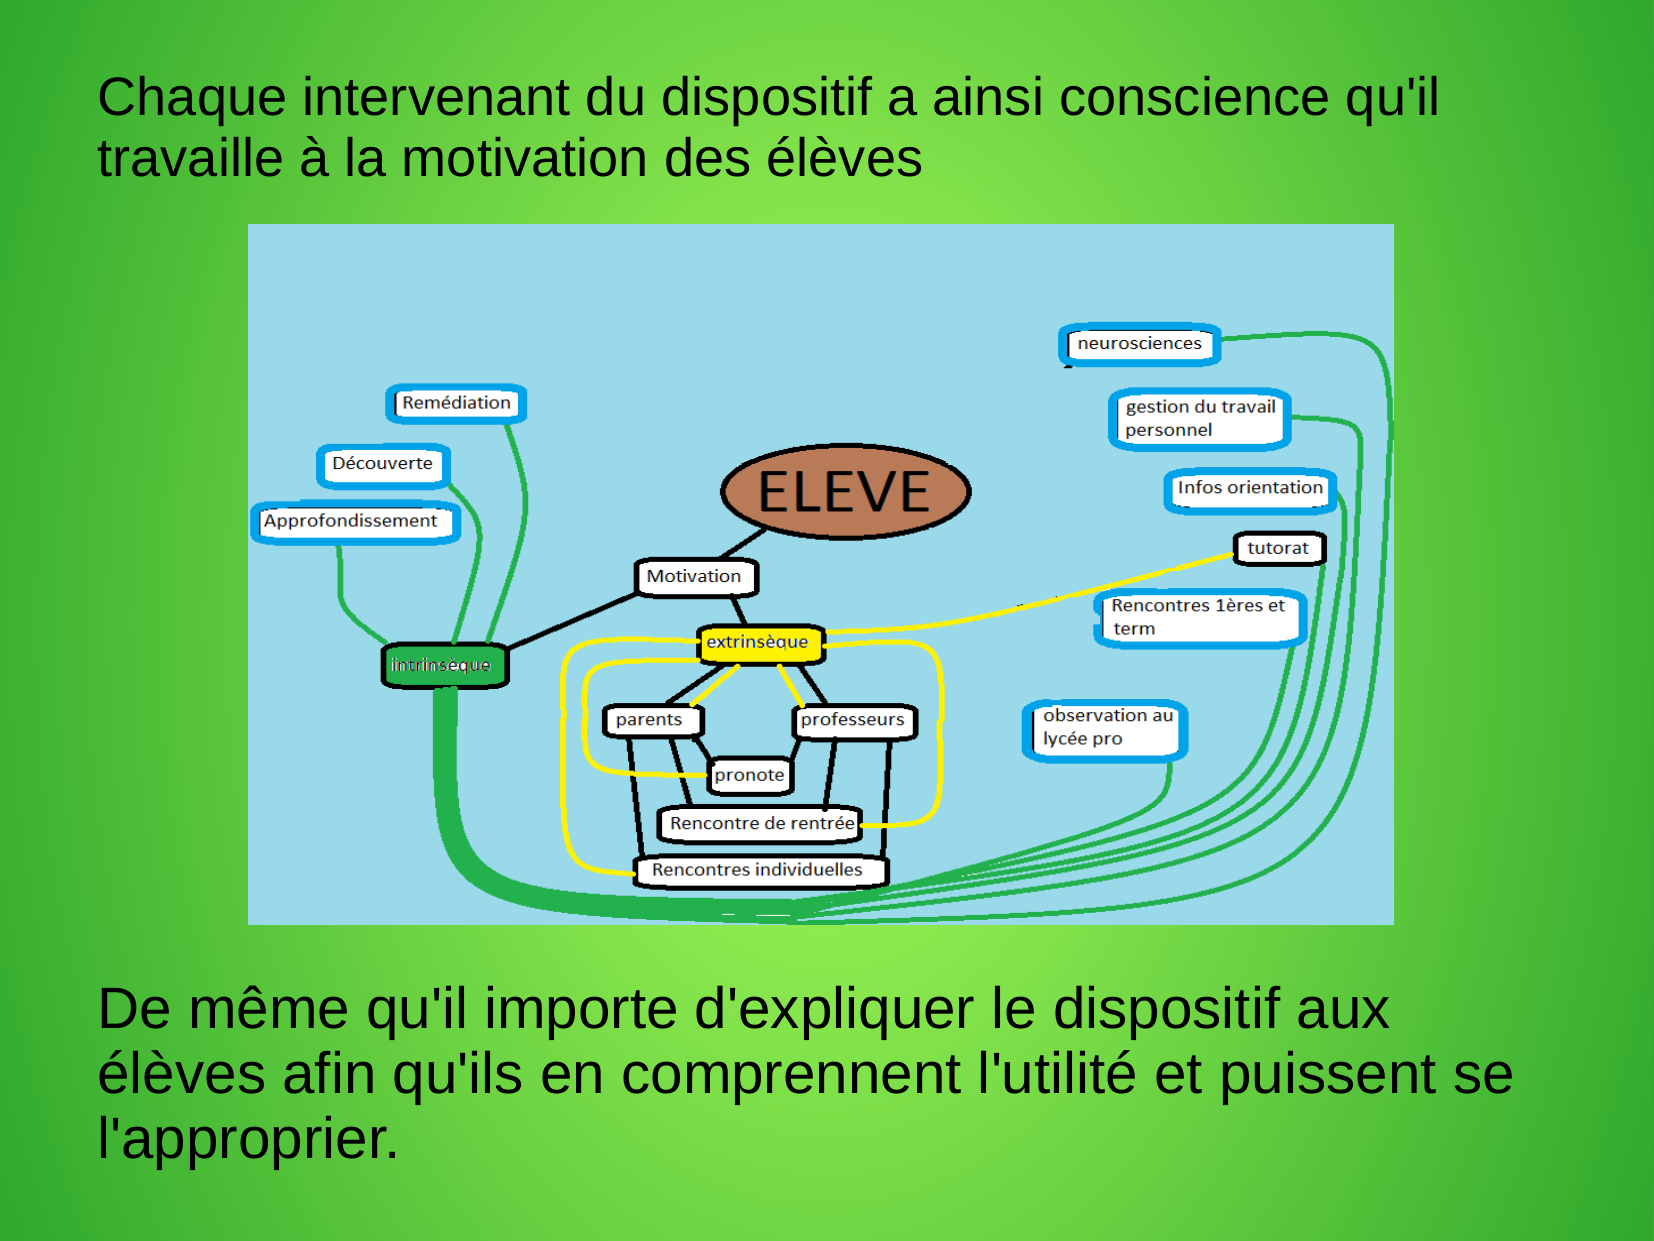

Chaque intervenant du dispositif a ainsi conscience qu'il travaille à la motivation des élèves
De même qu'il importe d'expliquer le dispositif aux élèves afin qu'ils en comprennent l'utilité et puissent se l'approprier.